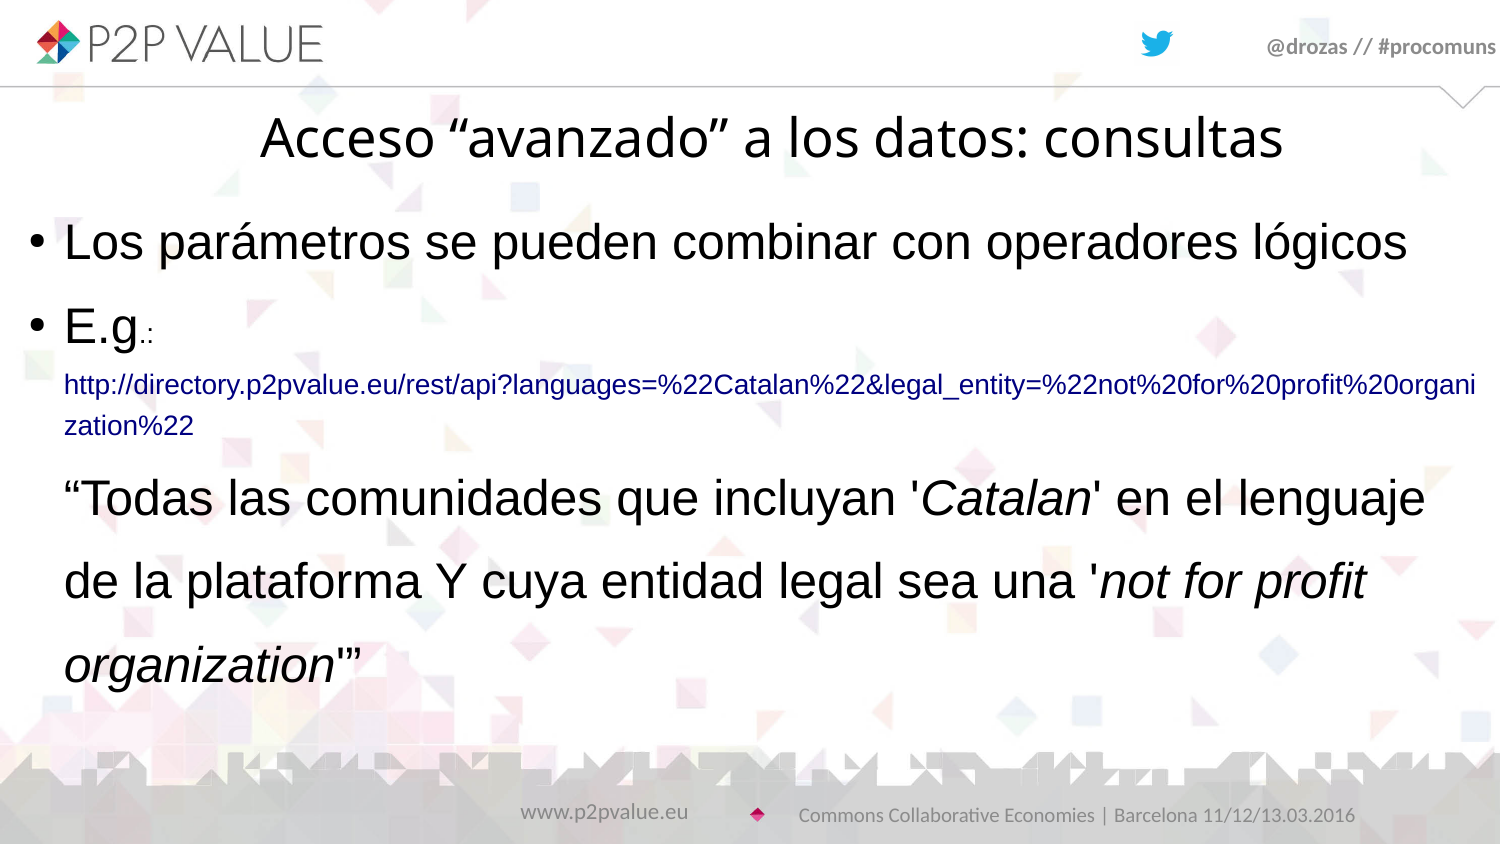

@drozas // #procomuns
# Acceso “avanzado” a los datos: consultas
Los parámetros se pueden combinar con operadores lógicos
E.g.:
http://directory.p2pvalue.eu/rest/api?languages=%22Catalan%22&legal_entity=%22not%20for%20profit%20organization%22“Todas las comunidades que incluyan 'Catalan' en el lenguaje de la plataforma Y cuya entidad legal sea una 'not for profit organization'”
www.p2pvalue.eu
Commons Collaborative Economies | Barcelona 11/12/13.03.2016